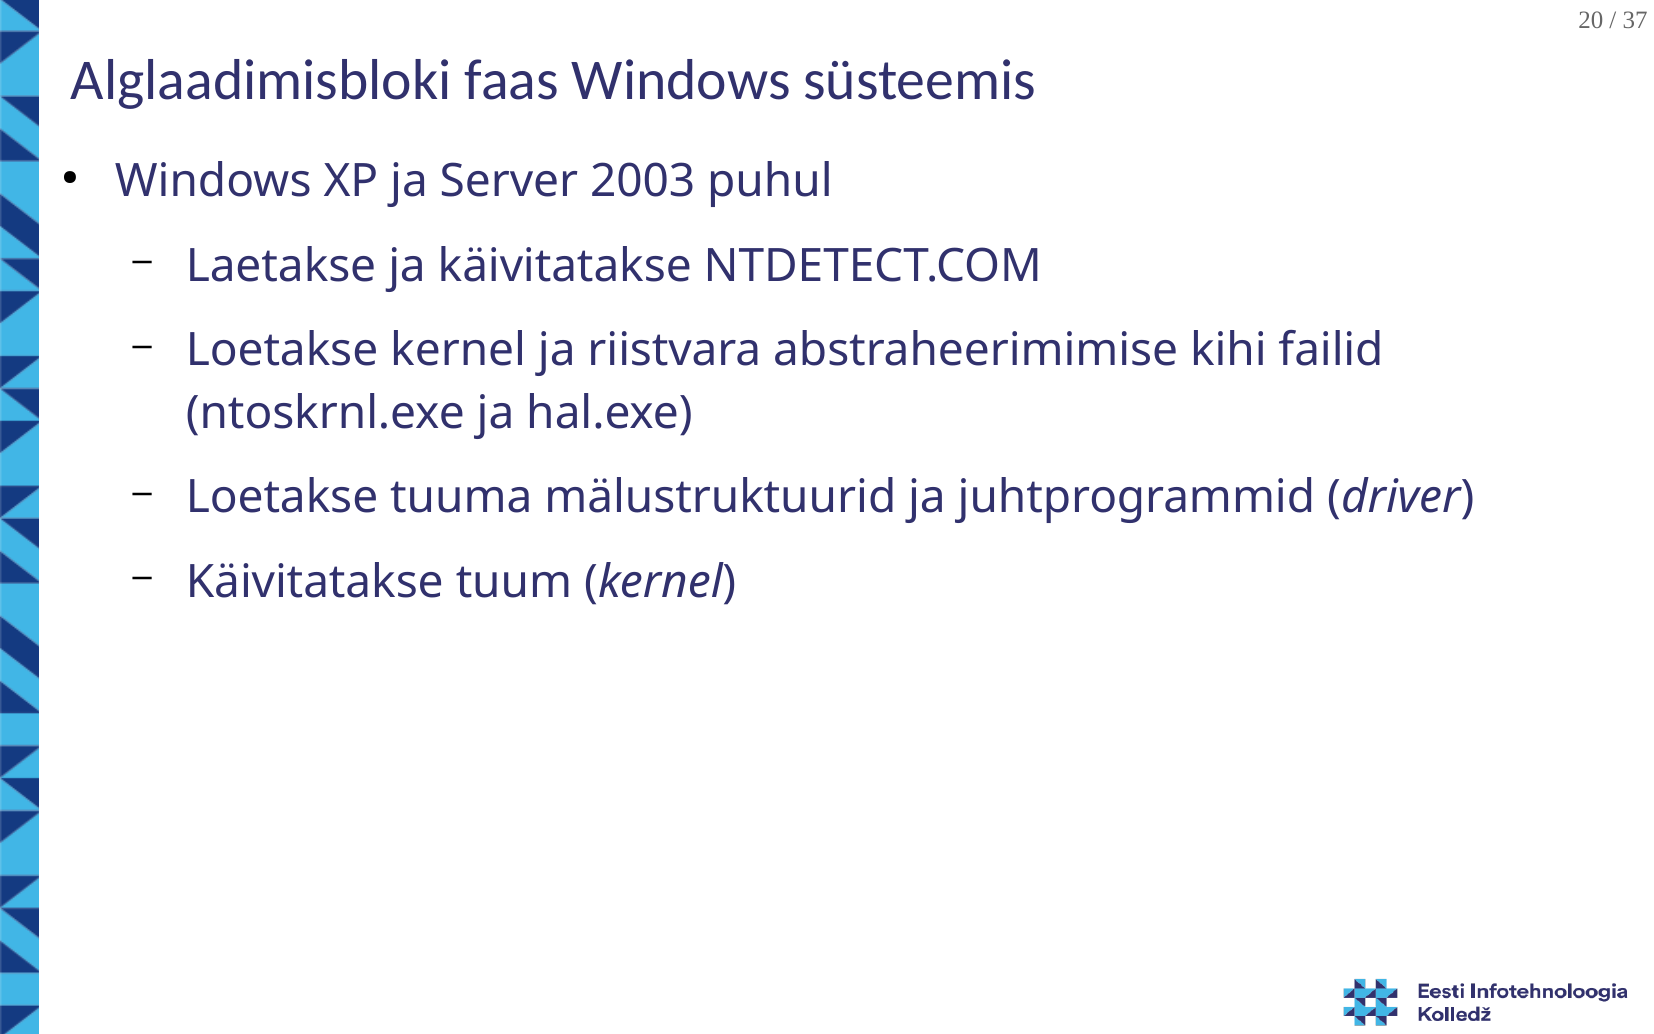

# Alglaadimisbloki faas Windows süsteemis
Windows XP ja Server 2003 puhul
Laetakse ja käivitatakse NTDETECT.COM
Loetakse kernel ja riistvara abstraheerimimise kihi failid (ntoskrnl.exe ja hal.exe)
Loetakse tuuma mälustruktuurid ja juhtprogrammid (driver)
Käivitatakse tuum (kernel)